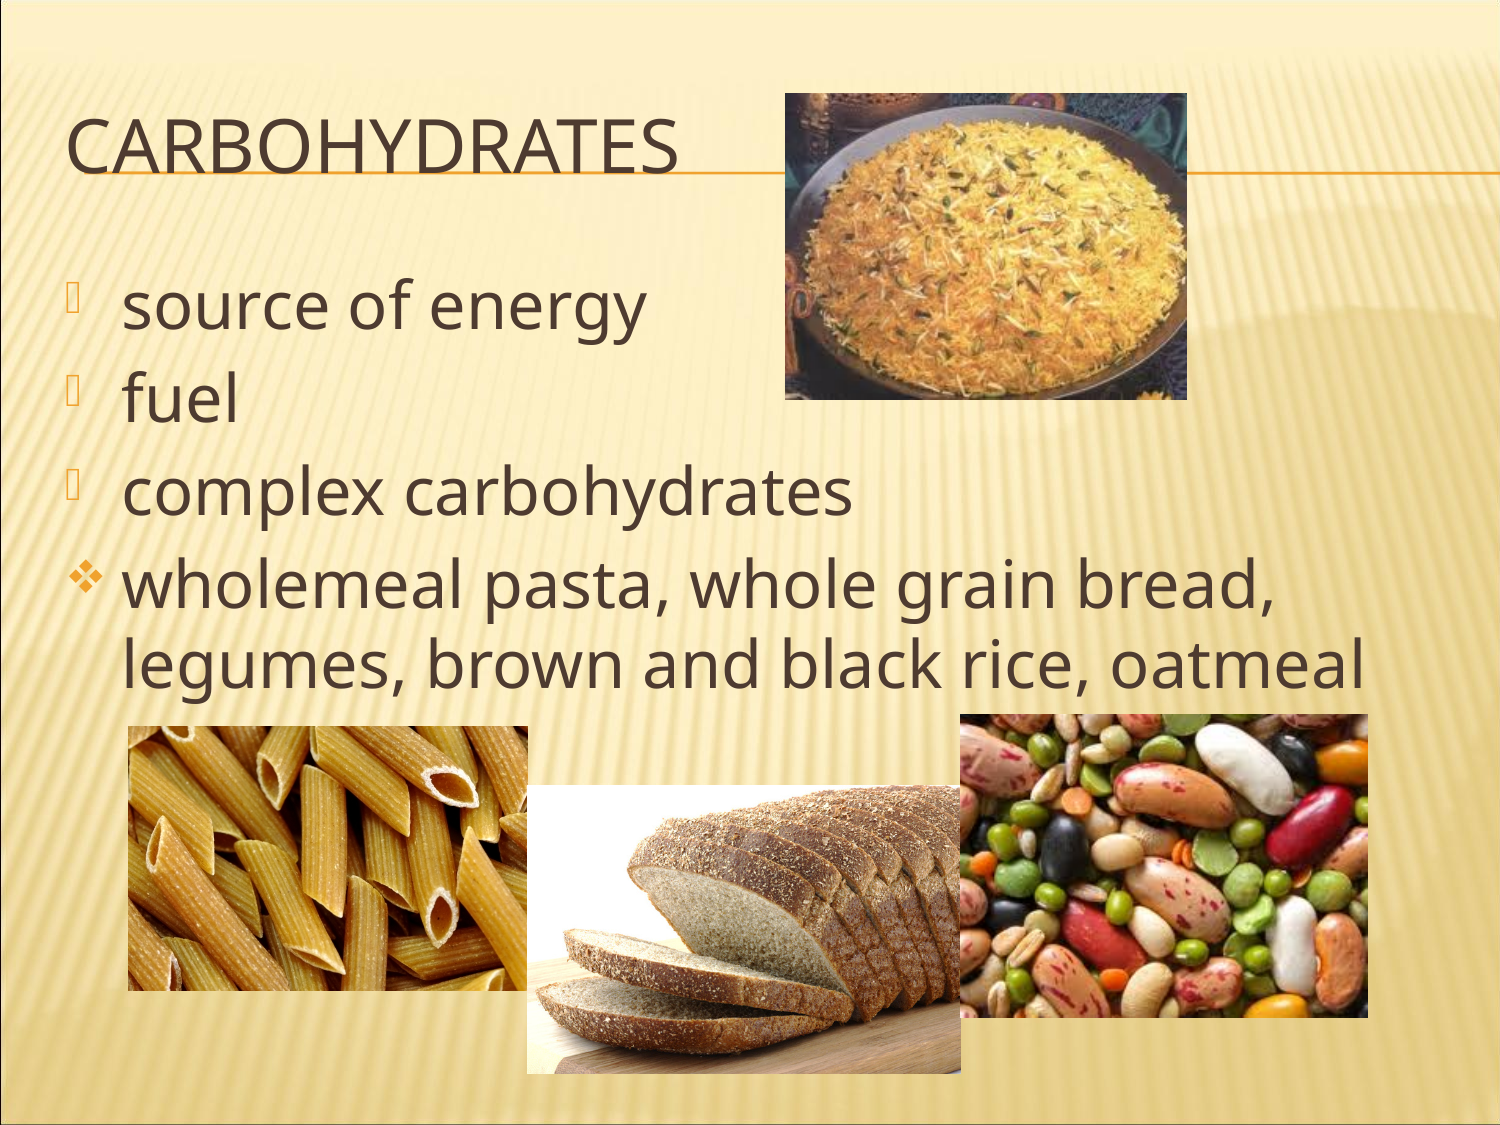

# carbohydrates
source of energy
fuel
complex carbohydrates
wholemeal pasta, whole grain bread, legumes, brown and black rice, oatmeal